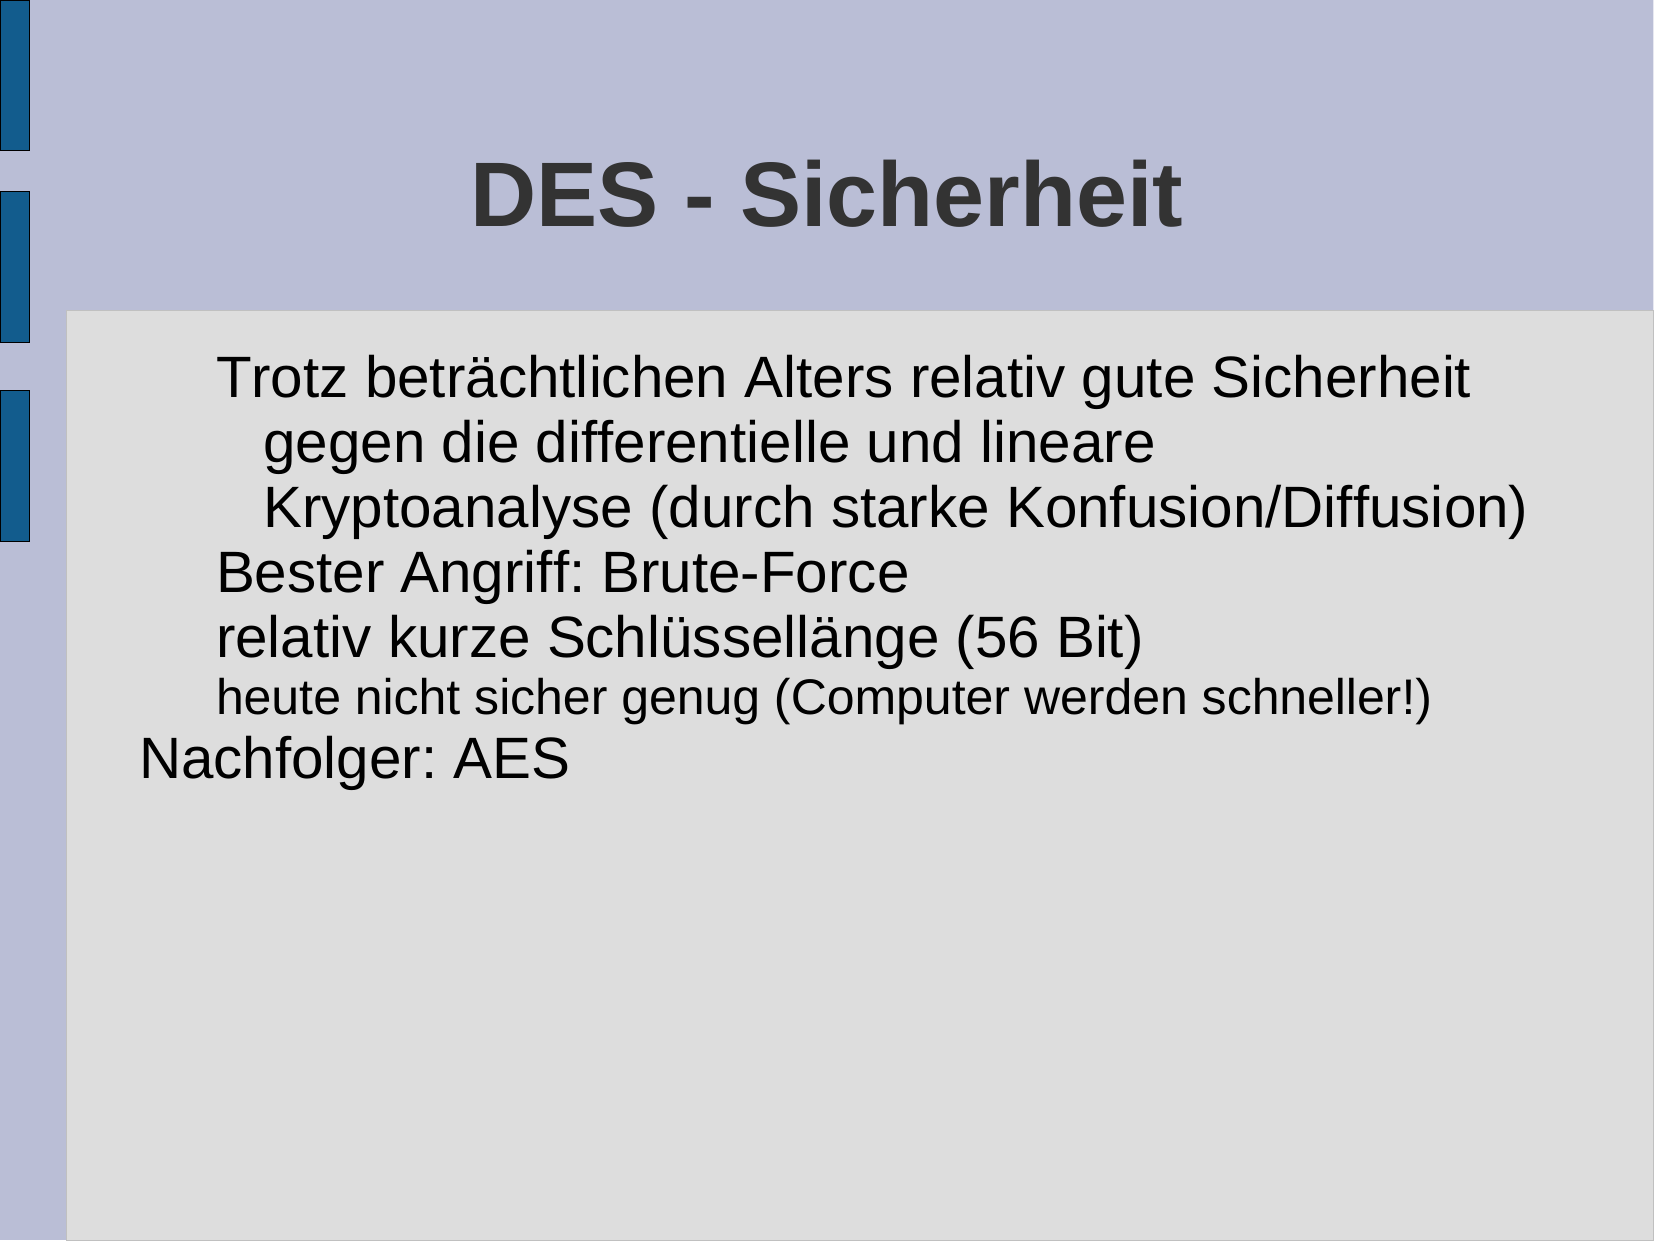

# DES - Sicherheit
Trotz beträchtlichen Alters relativ gute Sicherheit gegen die differentielle und lineare Kryptoanalyse (durch starke Konfusion/Diffusion)
Bester Angriff: Brute-Force
relativ kurze Schlüssellänge (56 Bit)
heute nicht sicher genug (Computer werden schneller!)
Nachfolger: AES